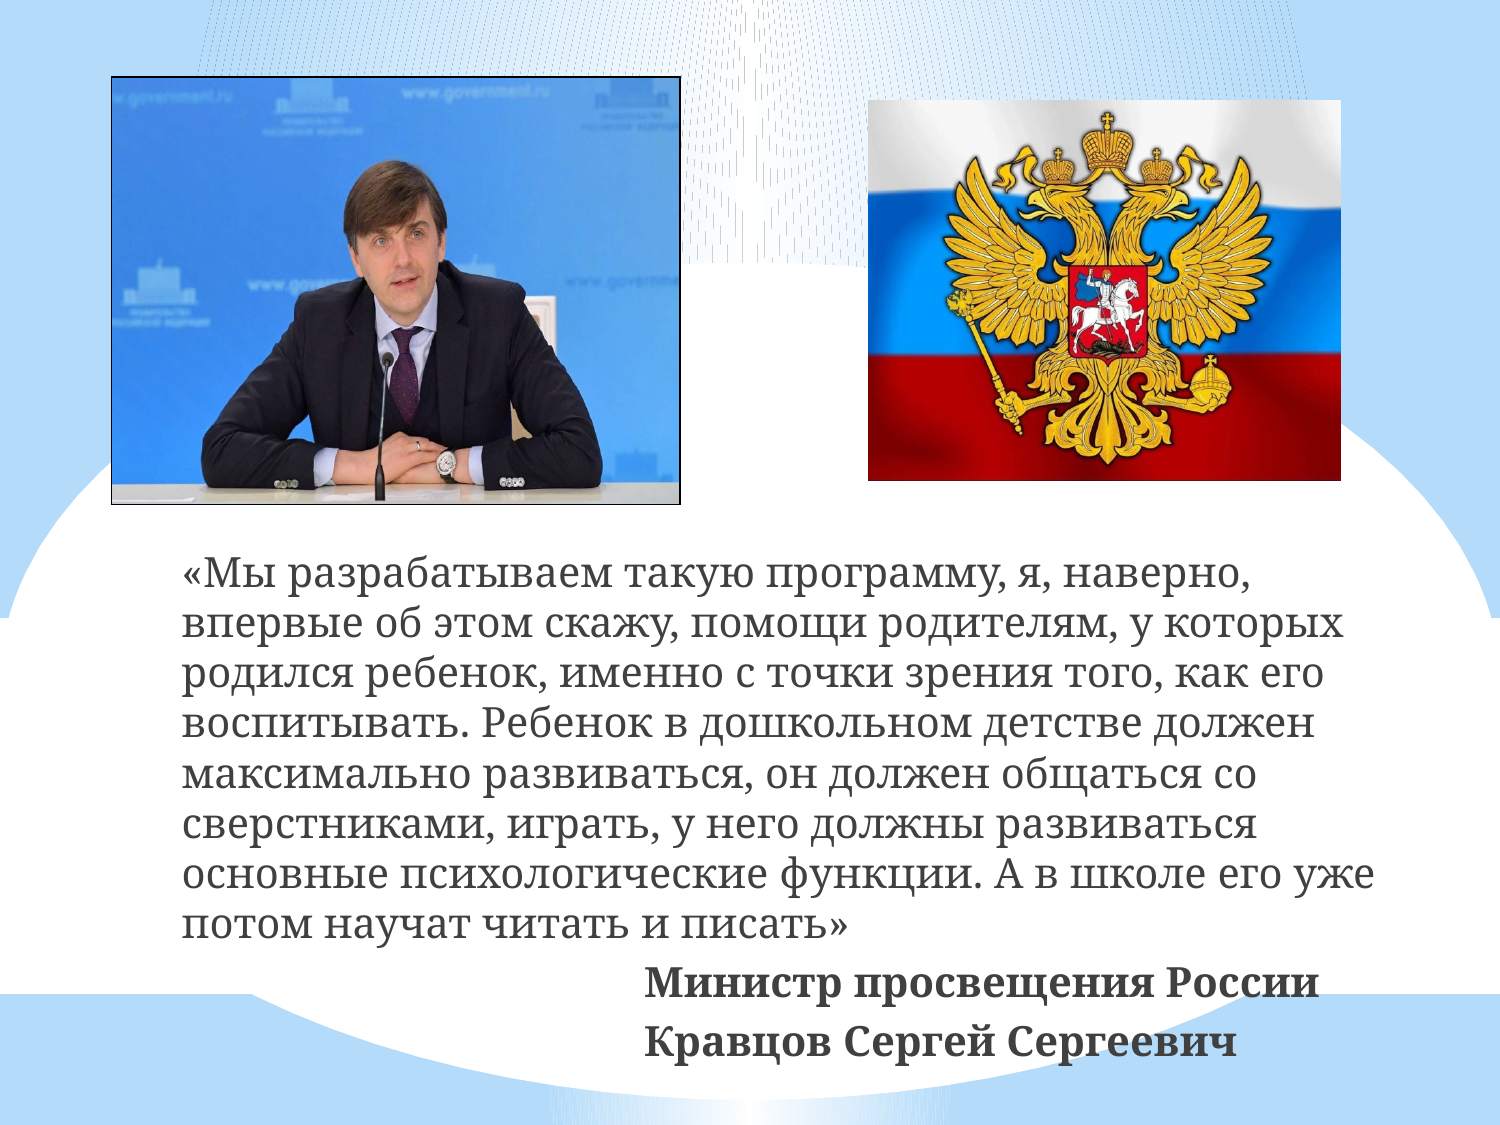

# «Мы разрабатываем такую программу, я, наверно, впервые об этом скажу, помощи родителям, у которых родился ребенок, именно с точки зрения того, как его воспитывать. Ребенок в дошкольном детстве должен максимально развиваться, он должен общаться со сверстниками, играть, у него должны развиваться основные психологические функции. А в школе его уже потом научат читать и писать»
Министр просвещения России
Кравцов Сергей Сергеевич